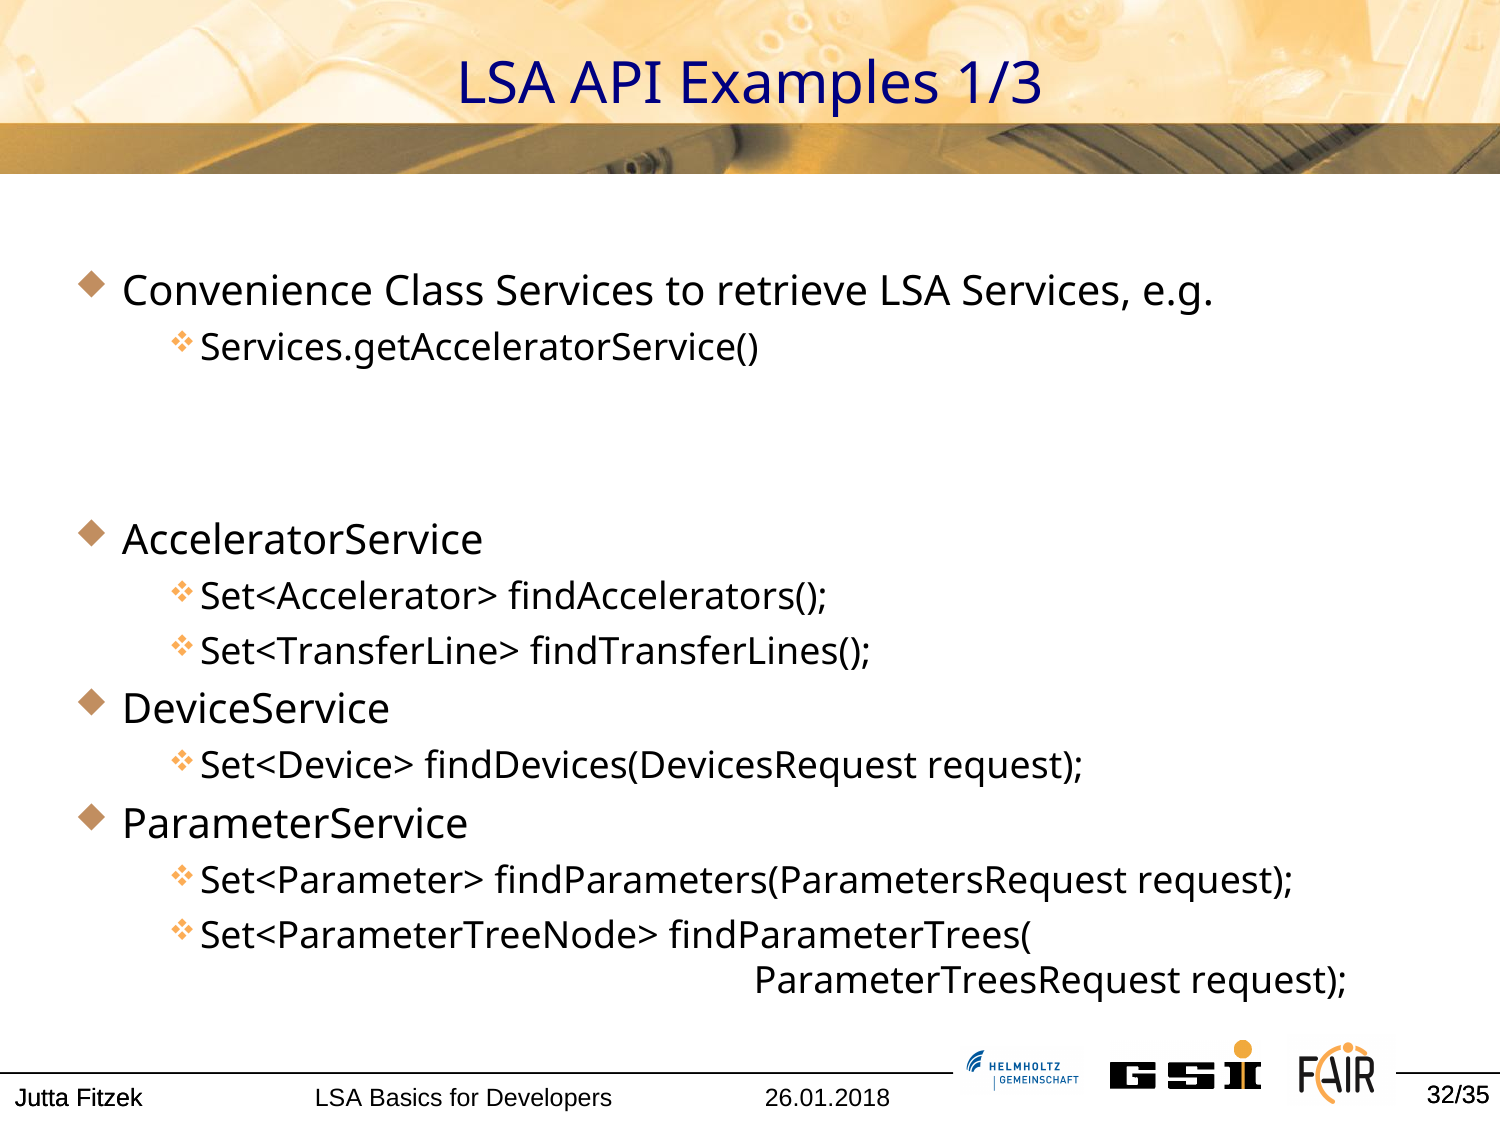

# LSA API Examples 1/3
Convenience Class Services to retrieve LSA Services, e.g.
Services.getAcceleratorService()
AcceleratorService
Set<Accelerator> findAccelerators();
Set<TransferLine> findTransferLines();
DeviceService
Set<Device> findDevices(DevicesRequest request);
ParameterService
Set<Parameter> findParameters(ParametersRequest request);
Set<ParameterTreeNode> findParameterTrees(
 ParameterTreesRequest request);
32